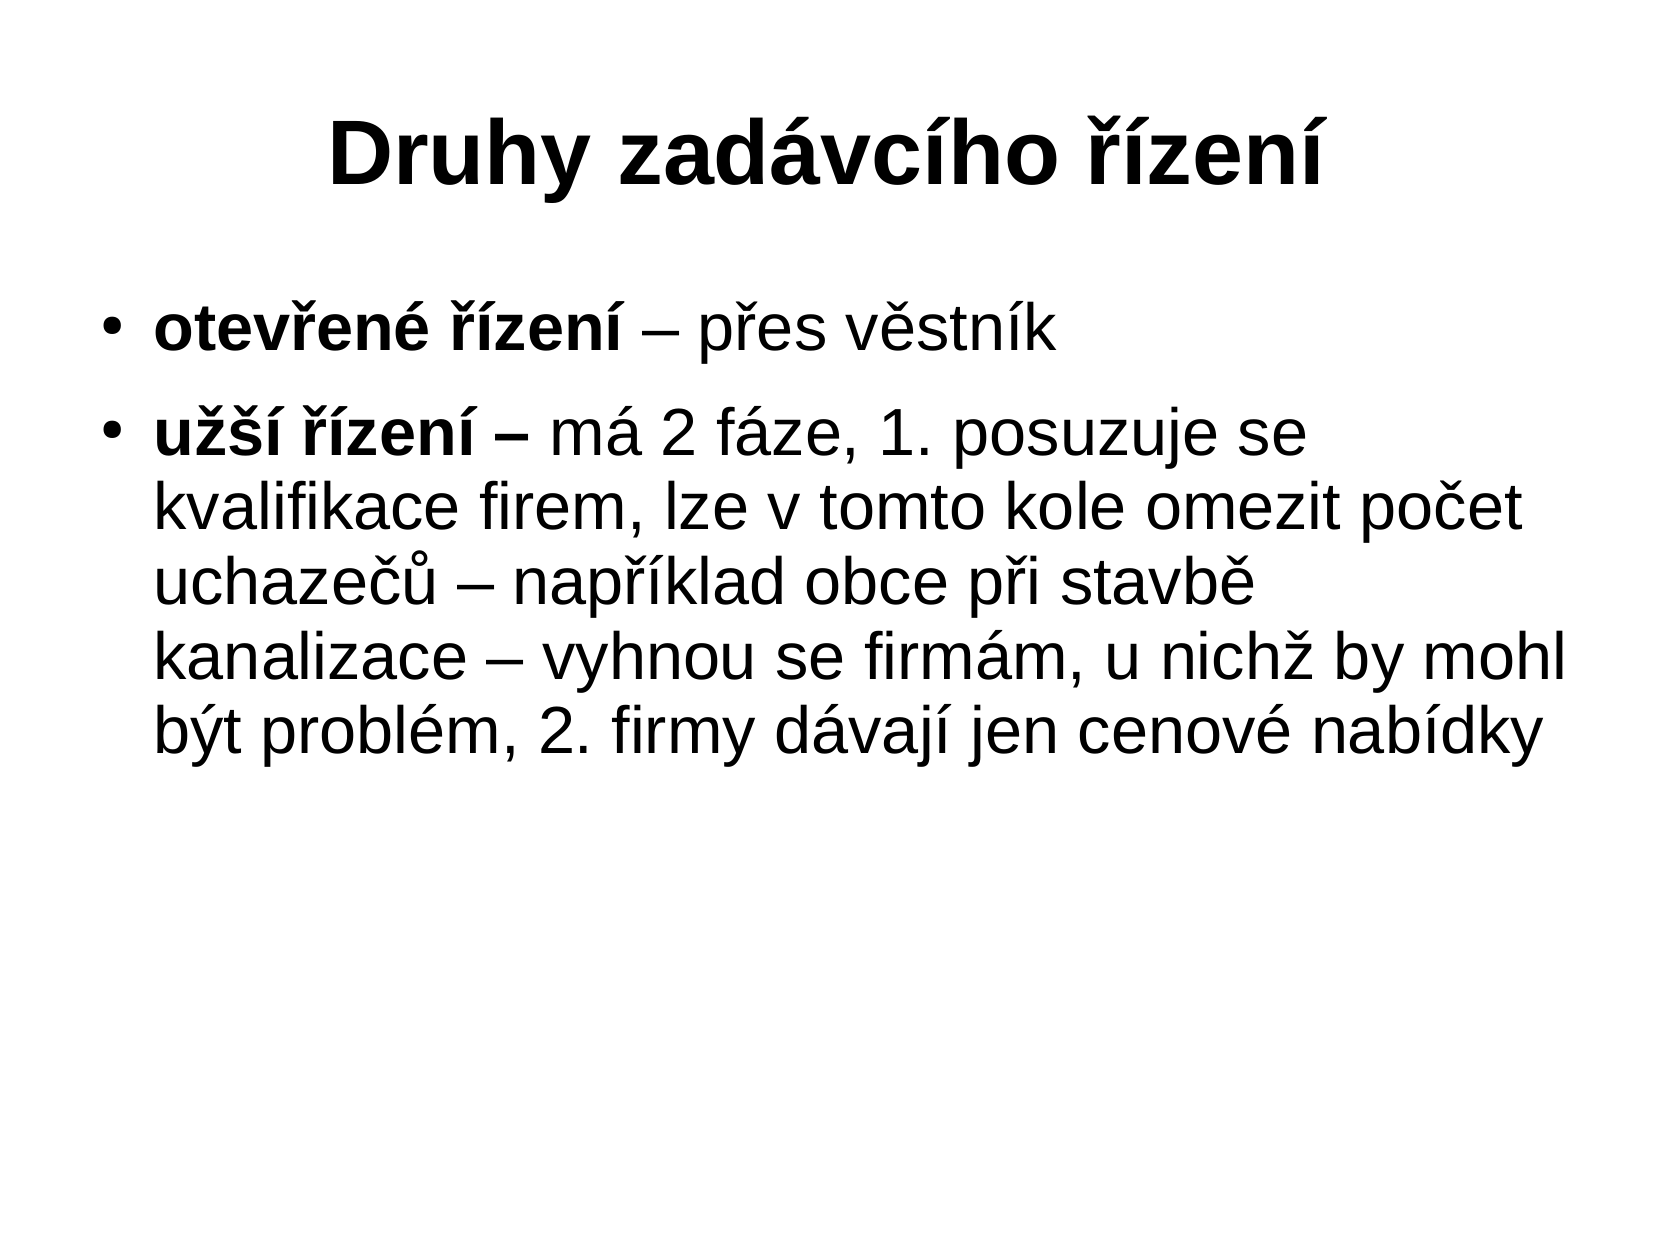

# Druhy zadávcího řízení
otevřené řízení – přes věstník
užší řízení – má 2 fáze, 1. posuzuje se kvalifikace firem, lze v tomto kole omezit počet uchazečů – například obce při stavbě kanalizace – vyhnou se firmám, u nichž by mohl být problém, 2. firmy dávají jen cenové nabídky